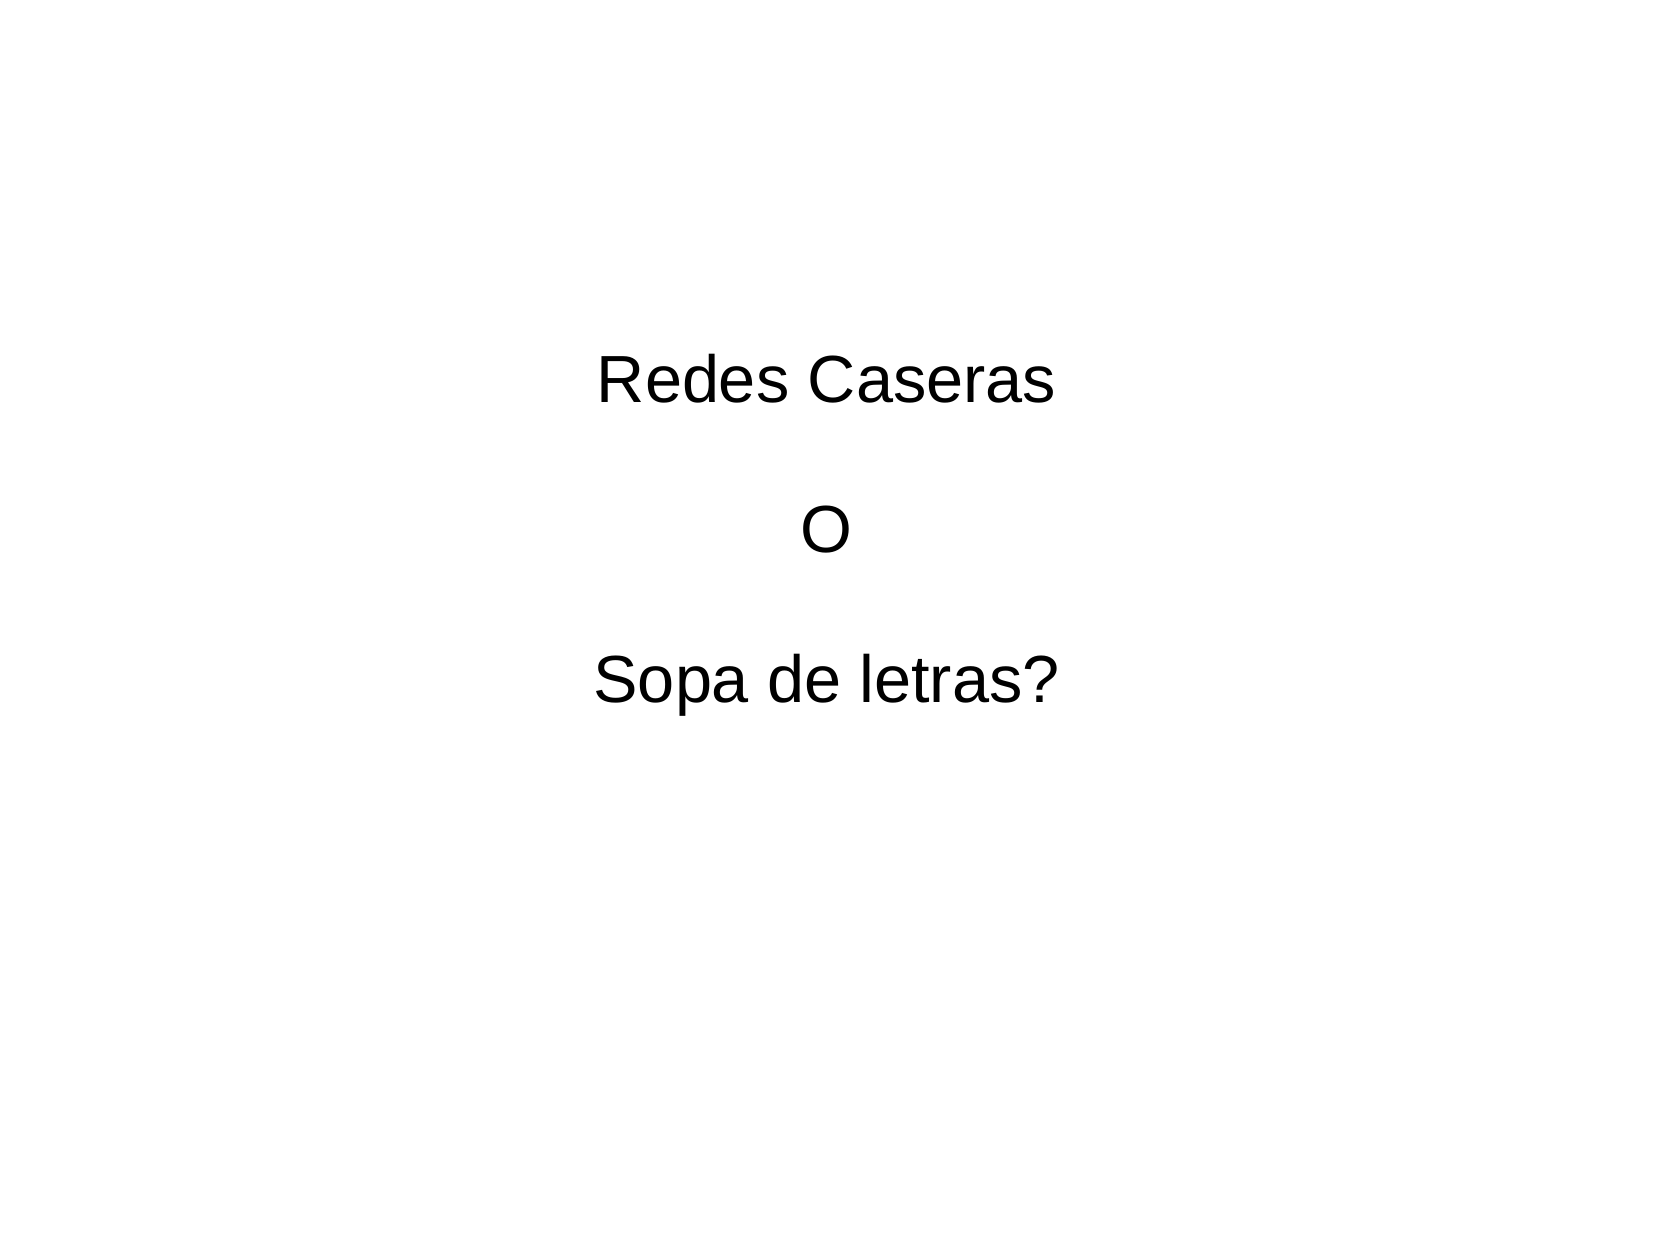

# Redes Caseras
O
Sopa de letras?